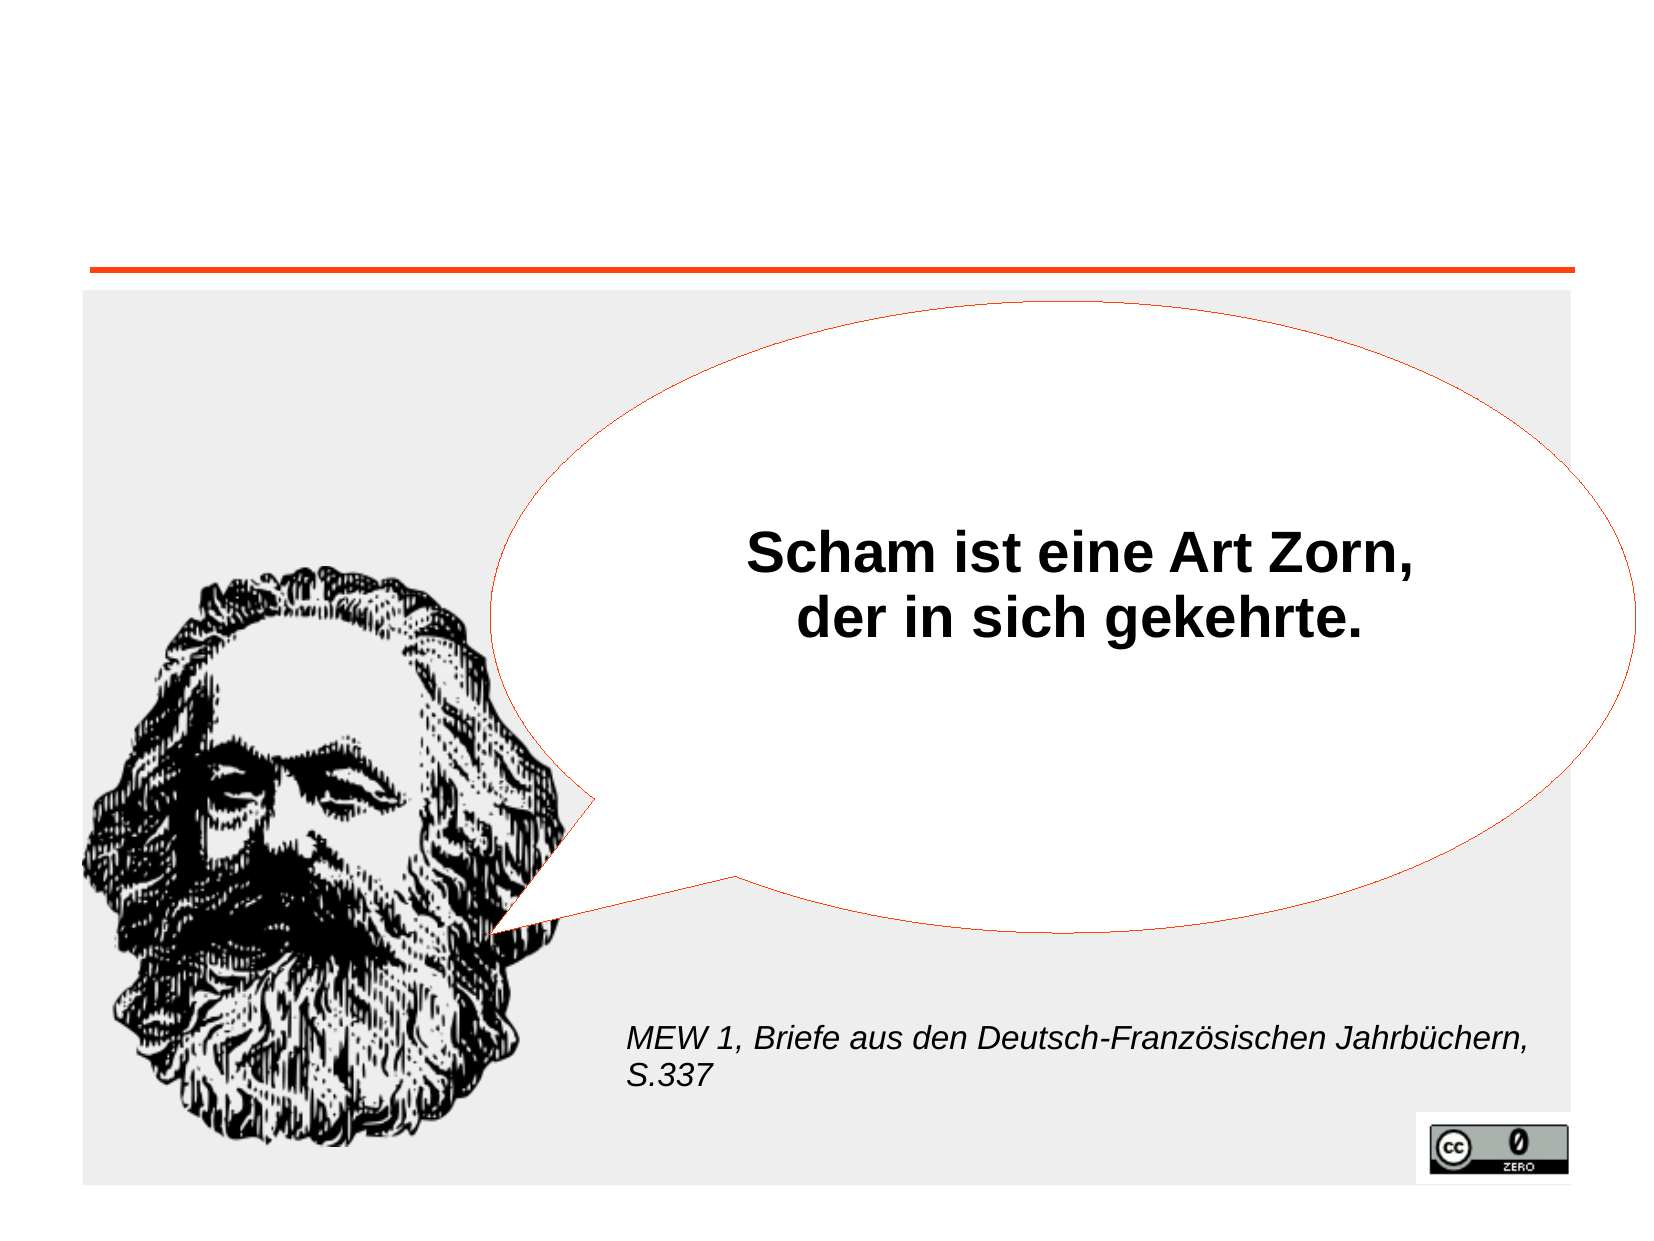

#
Scham ist eine Art Zorn, der in sich gekehrte.
MEW 1, Briefe aus den Deutsch-Französischen Jahrbüchern,
S.337